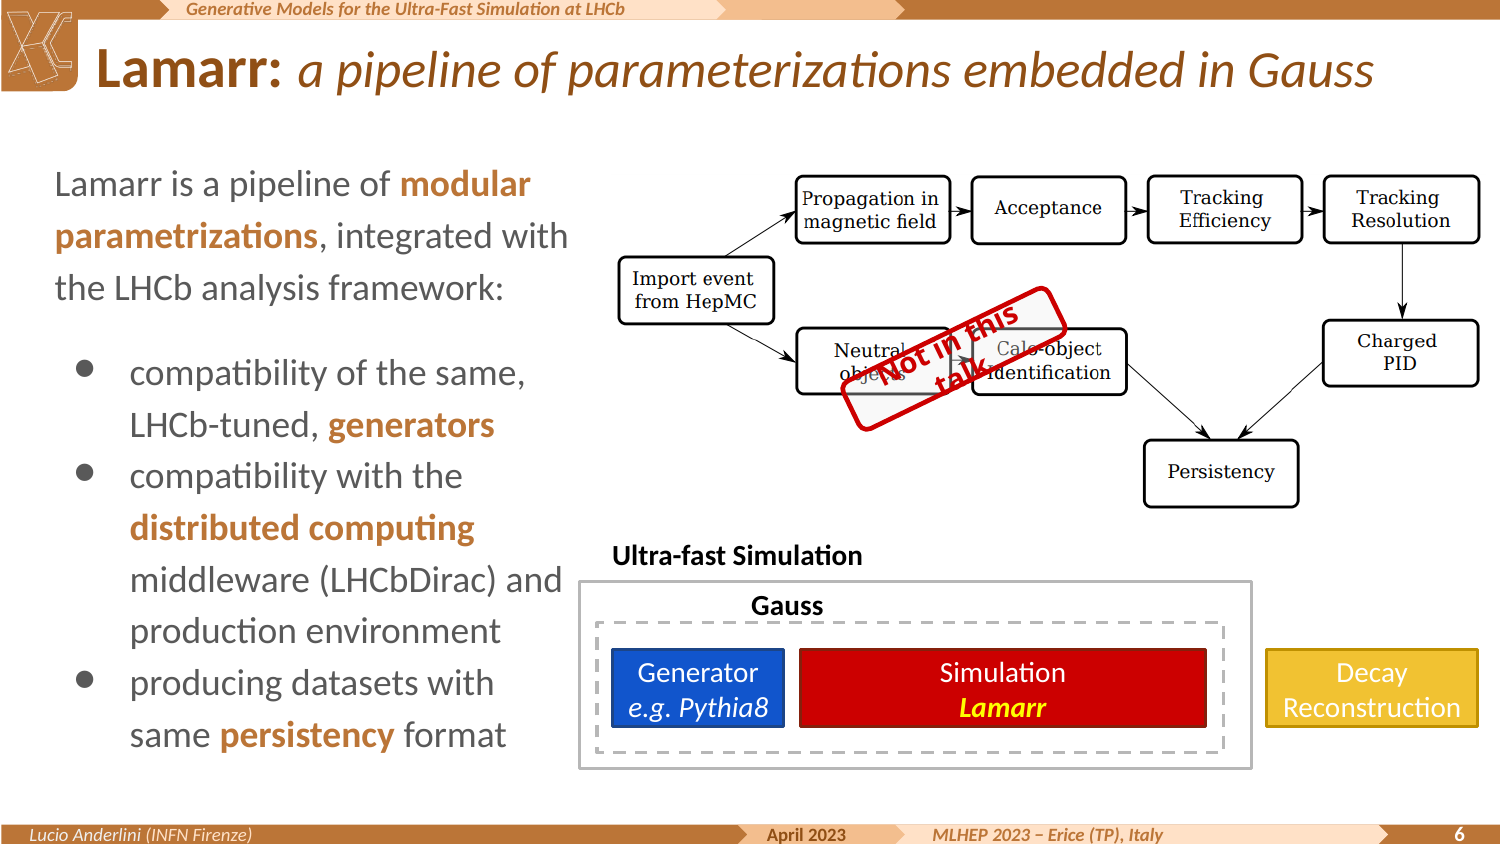

# Lamarr: a pipeline of parameterizations embedded in Gauss
Lamarr is a pipeline of modular parametrizations, integrated with the LHCb analysis framework:
compatibility of the same, LHCb-tuned, generators
compatibility with the distributed computing middleware (LHCbDirac) and production environment
producing datasets with same persistency format
Not in this talk
Ultra-fast Simulation
Gauss
Generator
e.g. Pythia8
Simulation
Lamarr
Decay Reconstruction